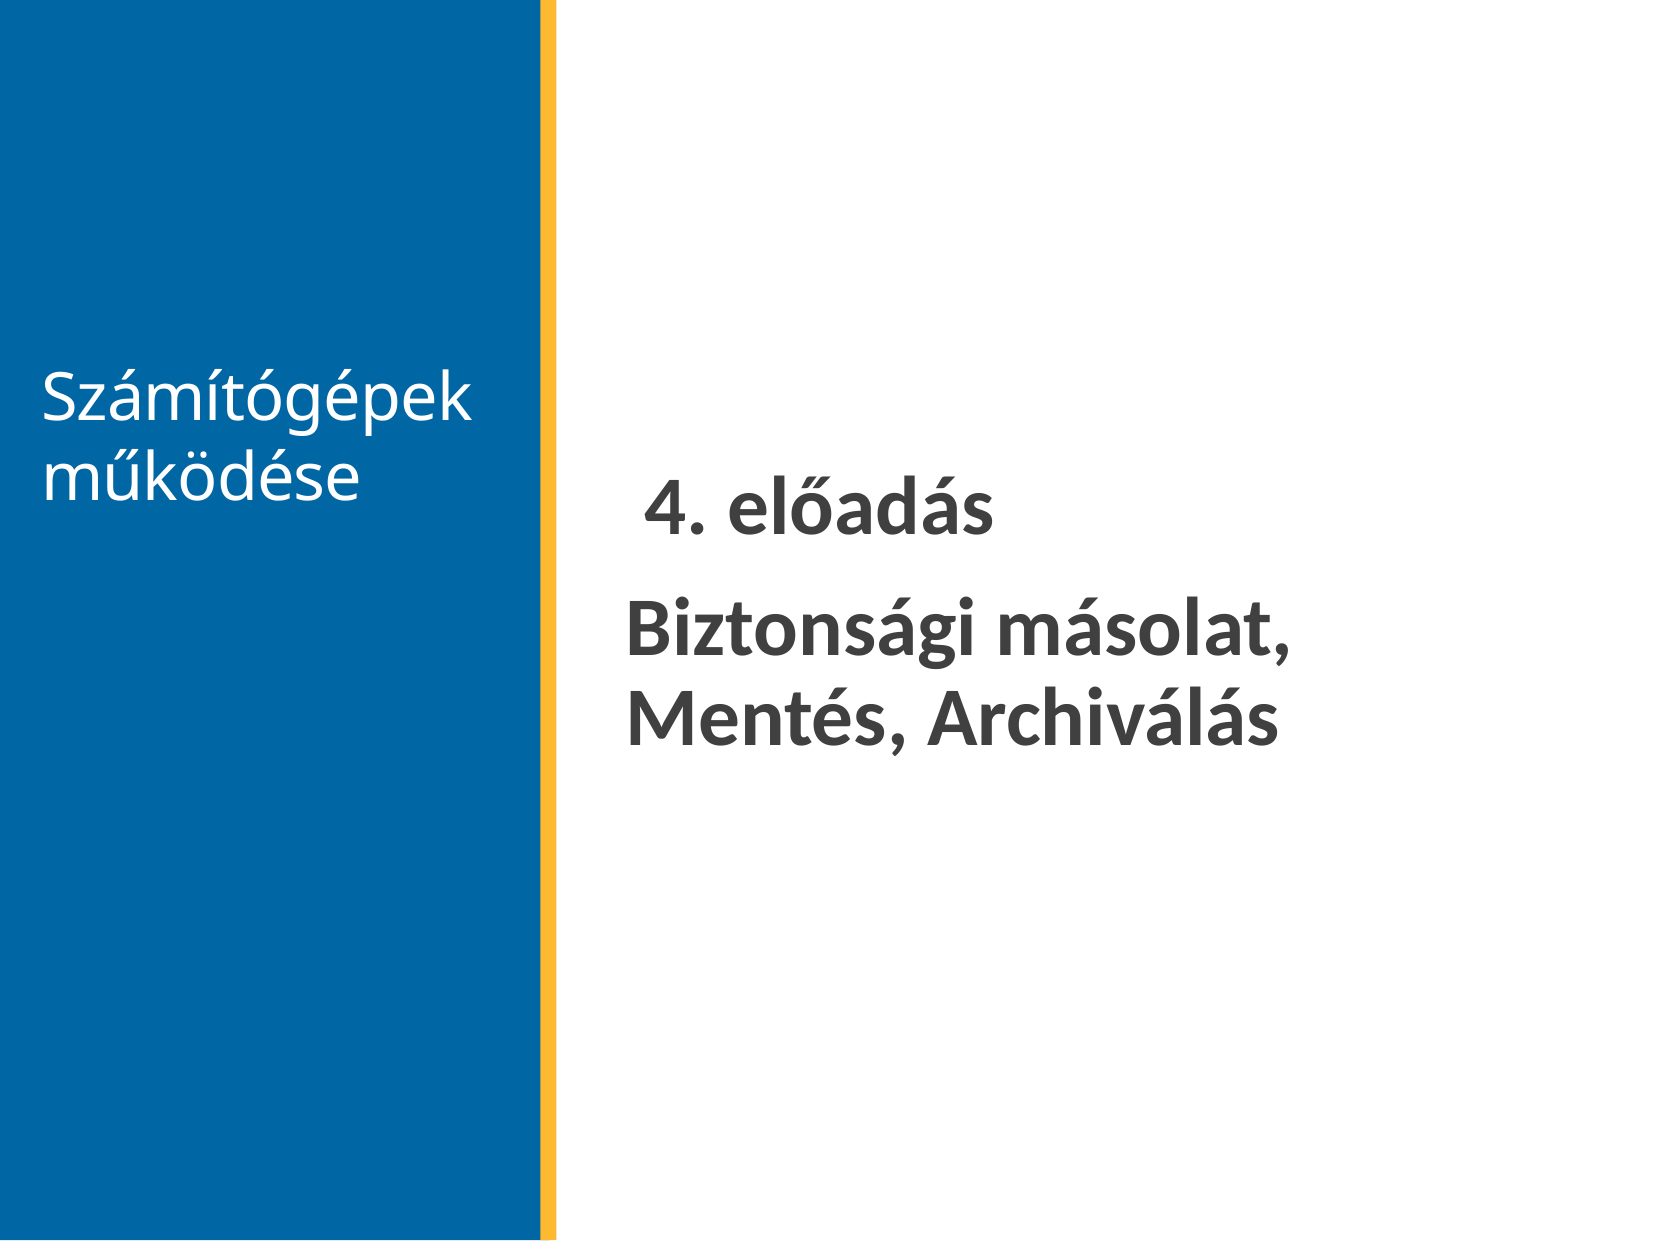

# Számítógépek működése
4. előadás
Biztonsági másolat, Mentés, Archiválás